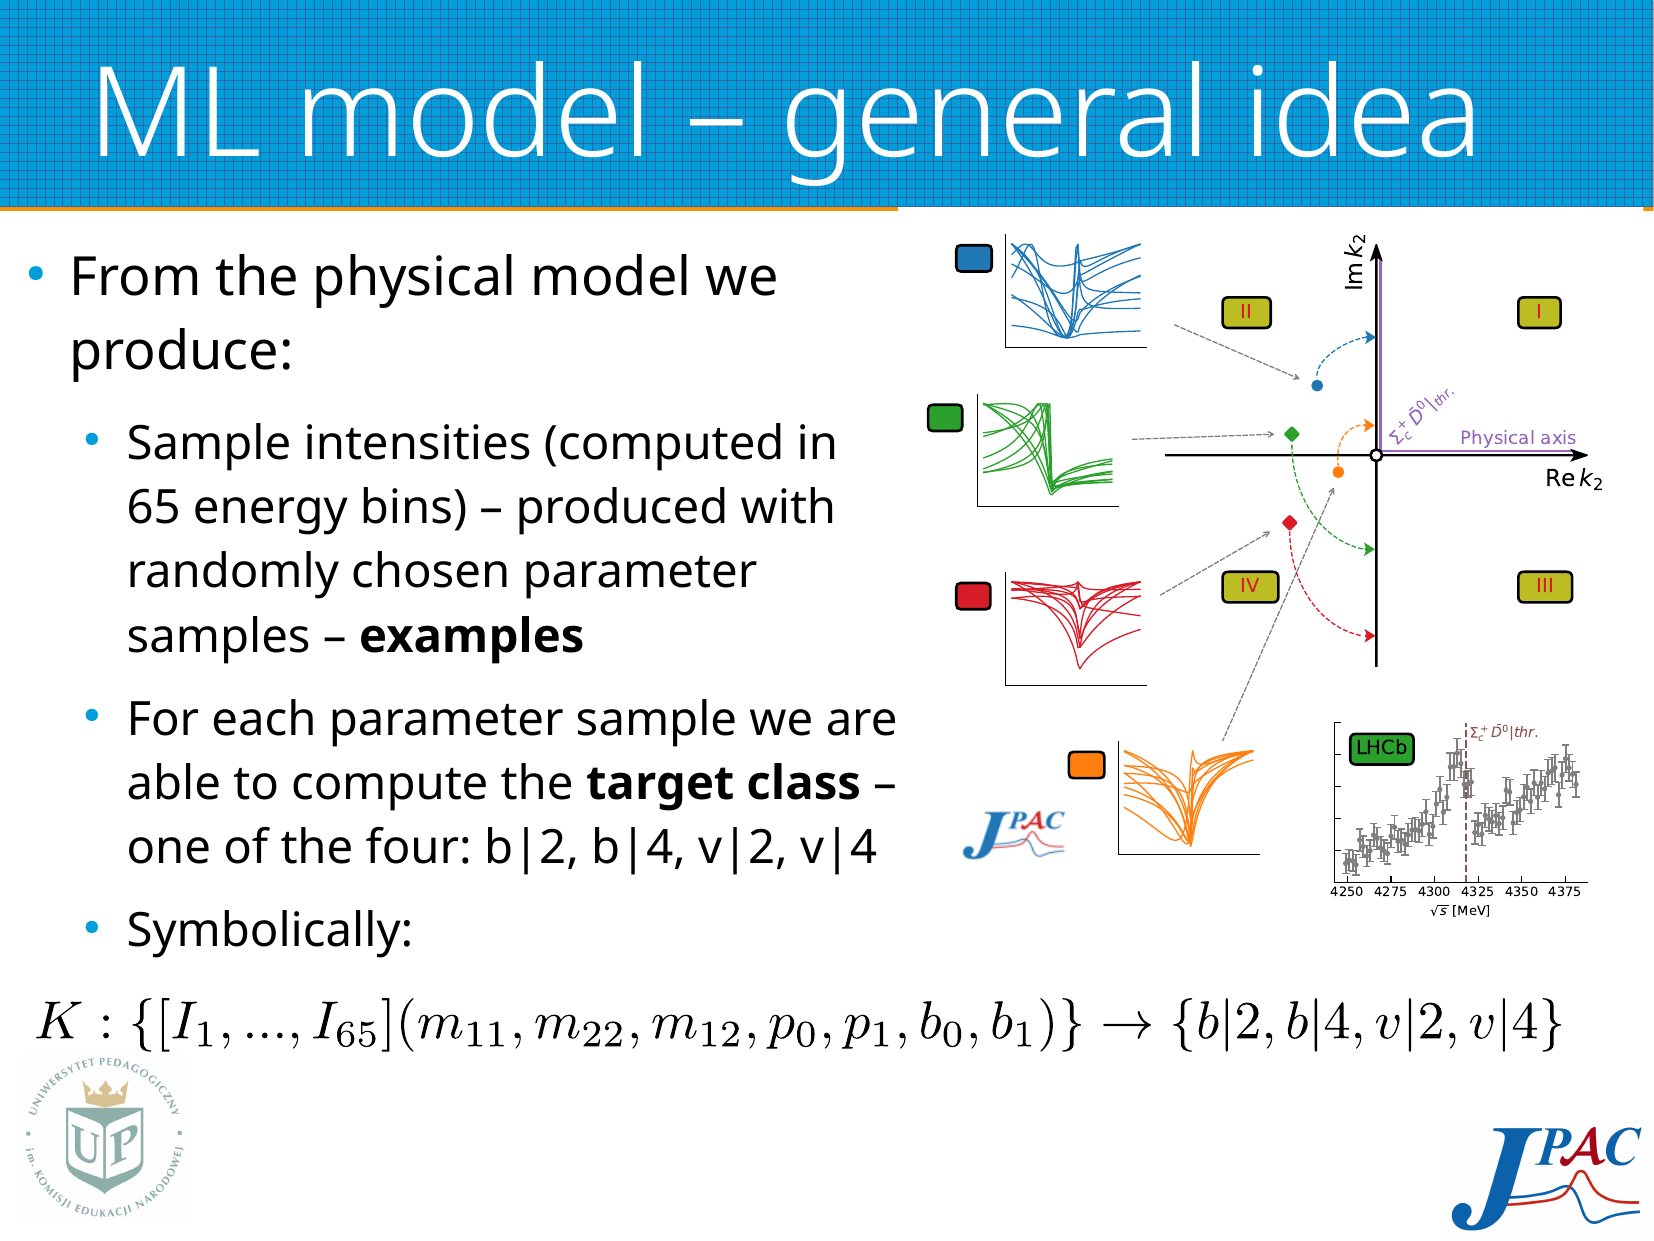

# ML model – general idea
From the physical model we produce:
Sample intensities (computed in 65 energy bins) – produced with randomly chosen parameter samples – examples
For each parameter sample we are able to compute the target class – one of the four: b|2, b|4, v|2, v|4
Symbolically: